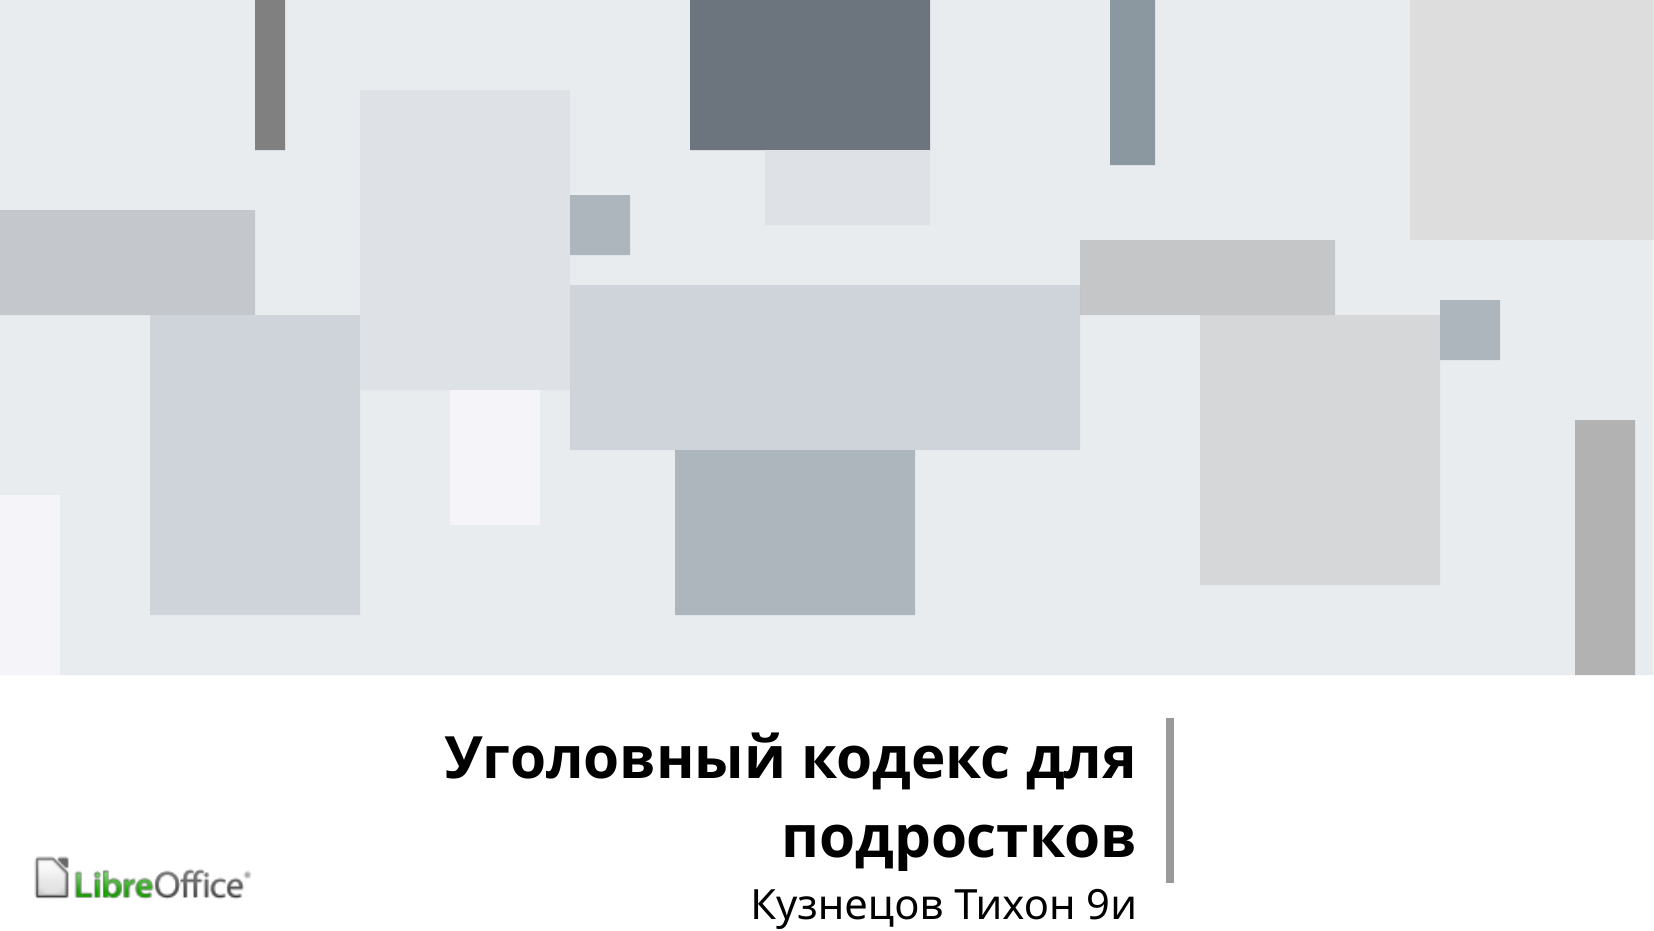

Уголовный кодекс для подростков
Кузнецов Тихон 9и